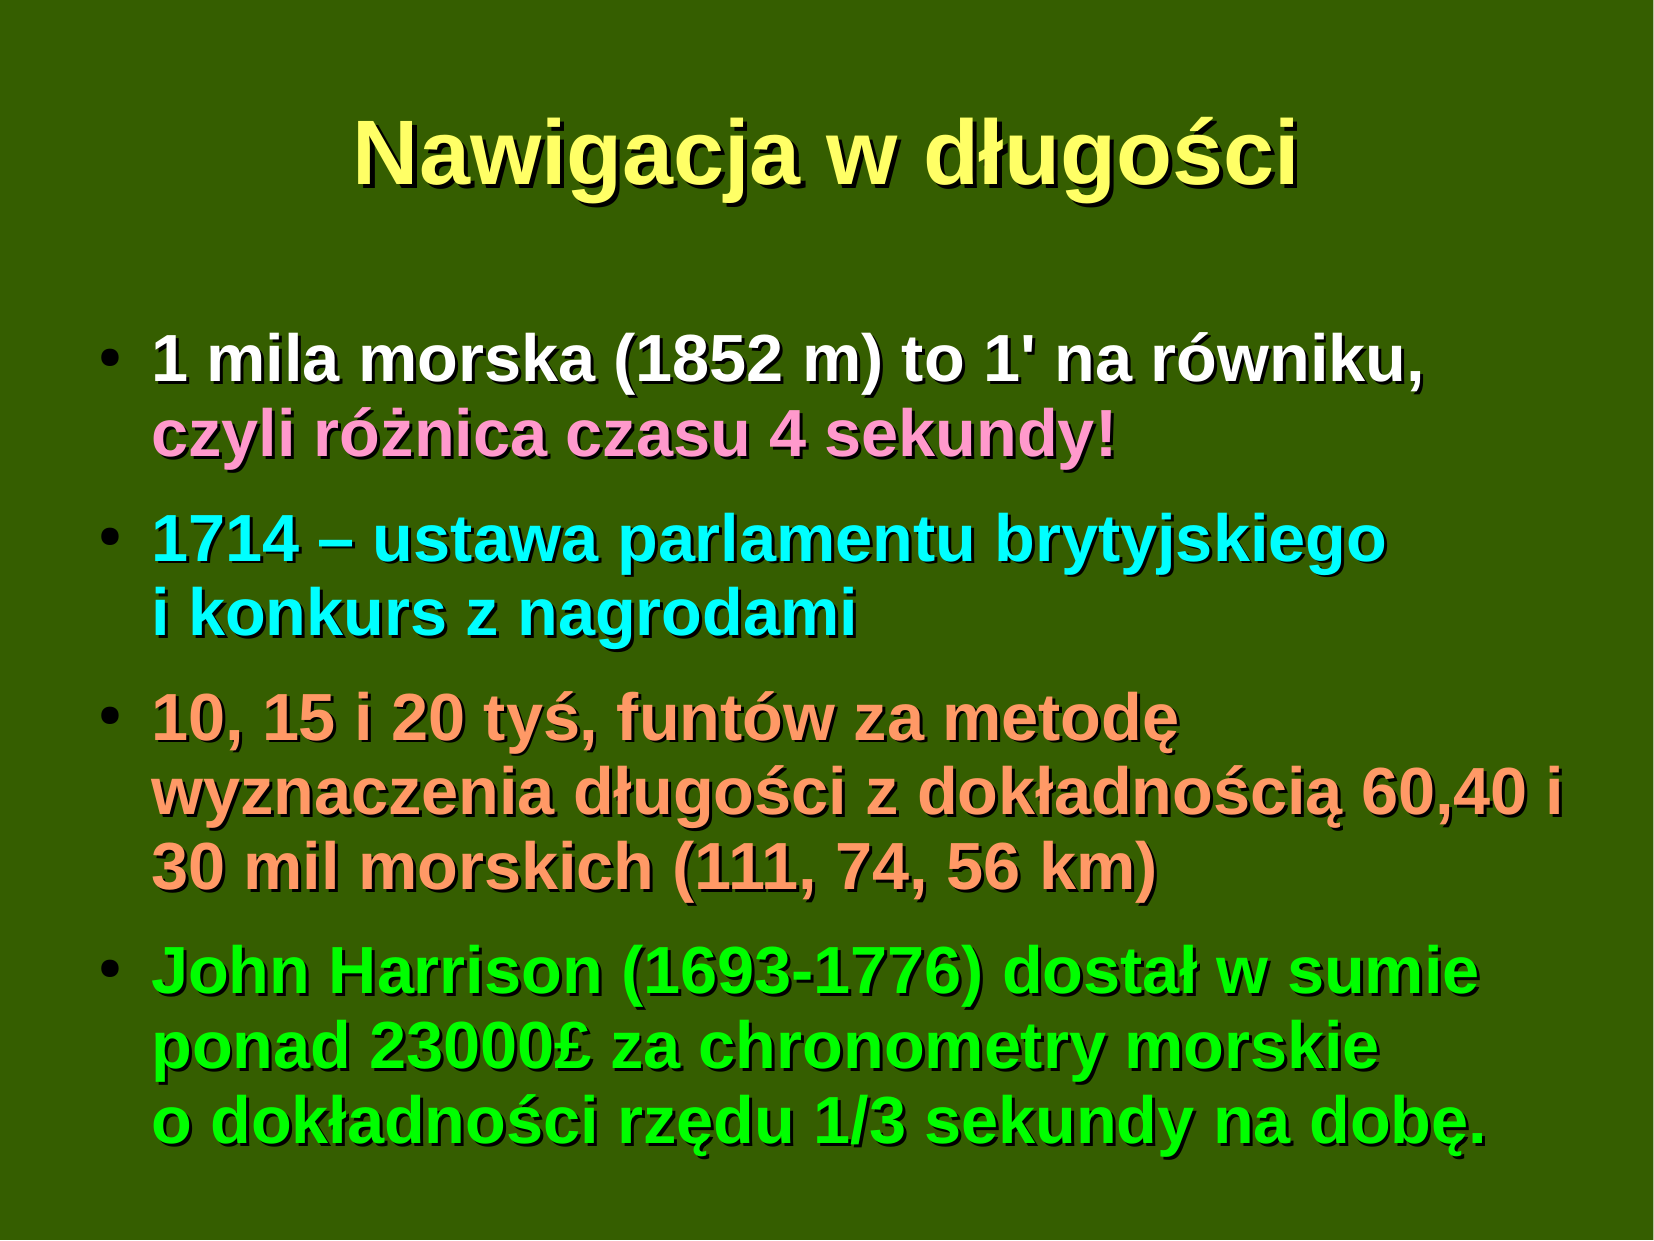

# Nawigacja w długości
1 mila morska (1852 m) to 1' na równiku, czyli różnica czasu 4 sekundy!
1714 – ustawa parlamentu brytyjskiego i konkurs z nagrodami
10, 15 i 20 tyś, funtów za metodę wyznaczenia długości z dokładnością 60,40 i 30 mil morskich (111, 74, 56 km)
John Harrison (1693-1776) dostał w sumie ponad 23000£ za chronometry morskie o dokładności rzędu 1/3 sekundy na dobę.